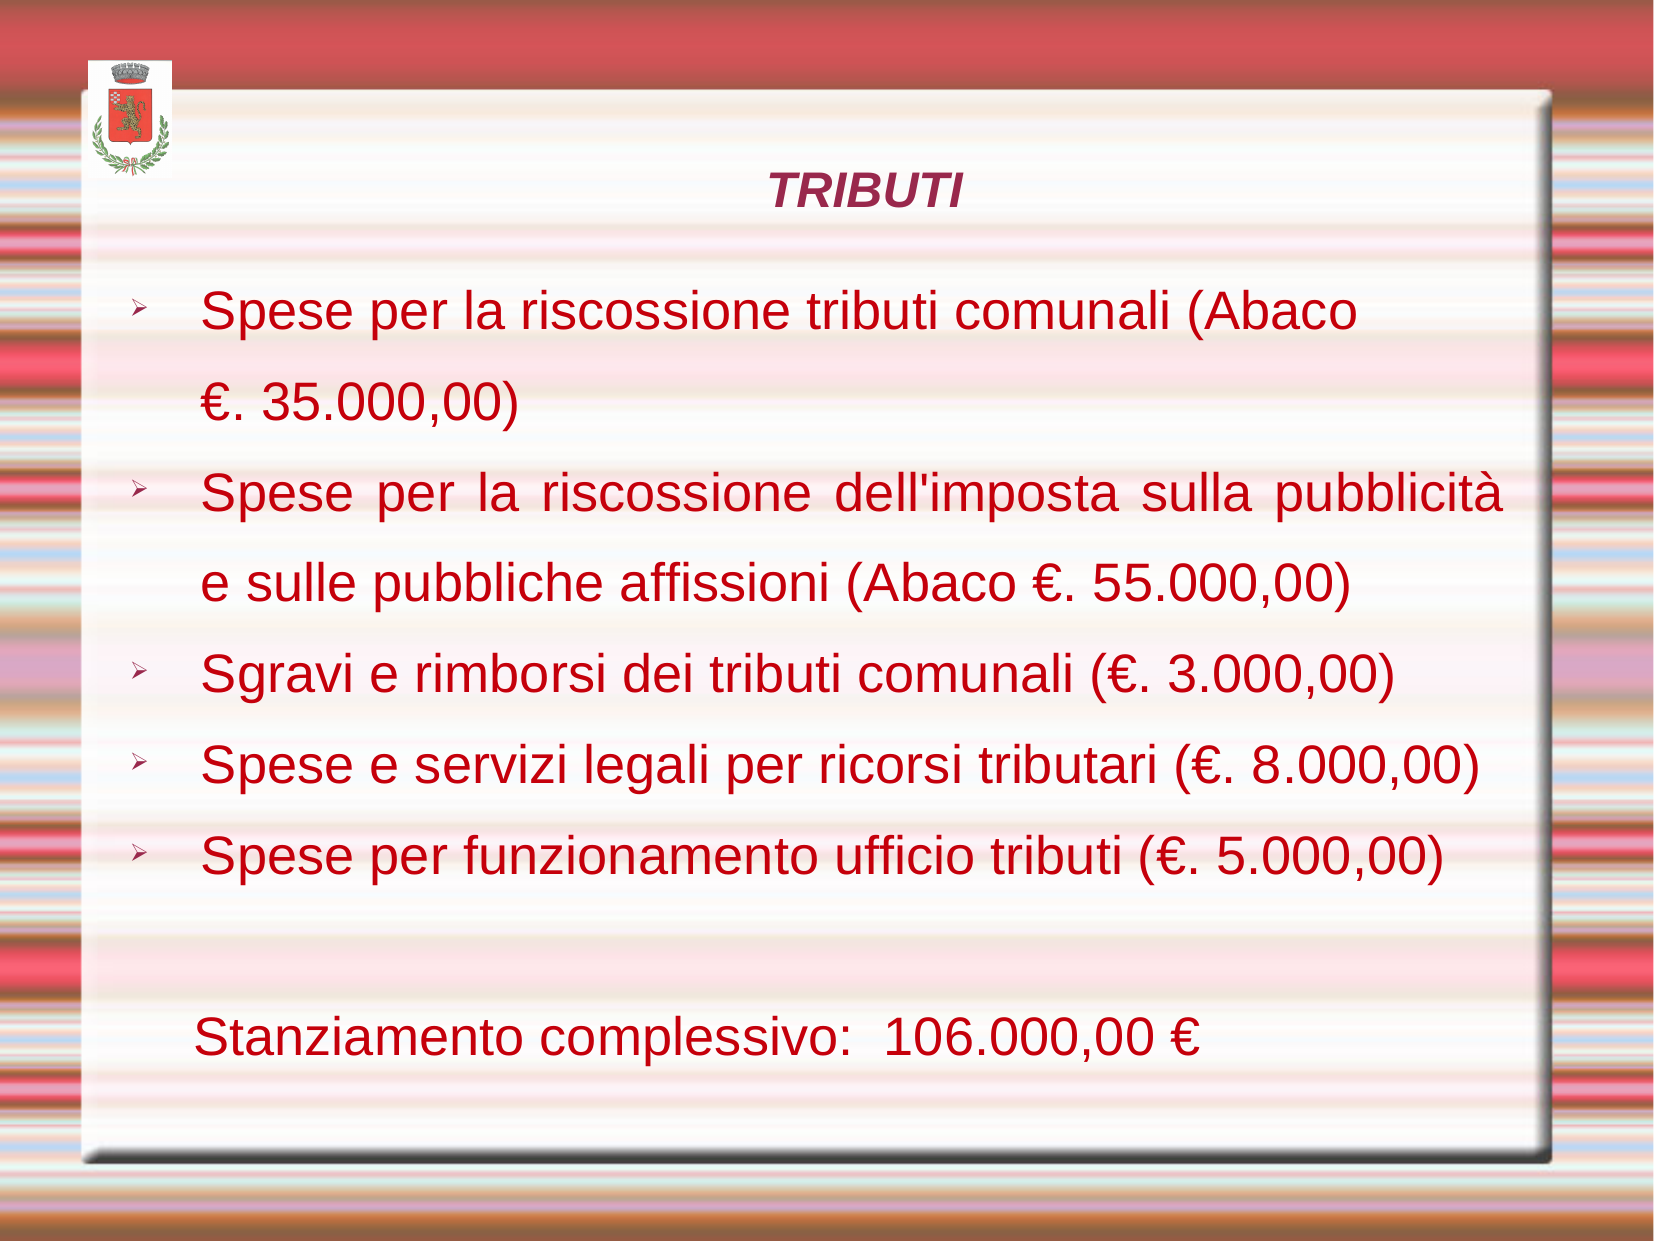

# TRIBUTI
Spese per la riscossione tributi comunali (Abaco
€. 35.000,00)
Spese per la riscossione dell'imposta sulla pubblicità e sulle pubbliche affissioni (Abaco €. 55.000,00)
Sgravi e rimborsi dei tributi comunali (€. 3.000,00)
Spese e servizi legali per ricorsi tributari (€. 8.000,00)
Spese per funzionamento ufficio tributi (€. 5.000,00)
 Stanziamento complessivo: 106.000,00 €